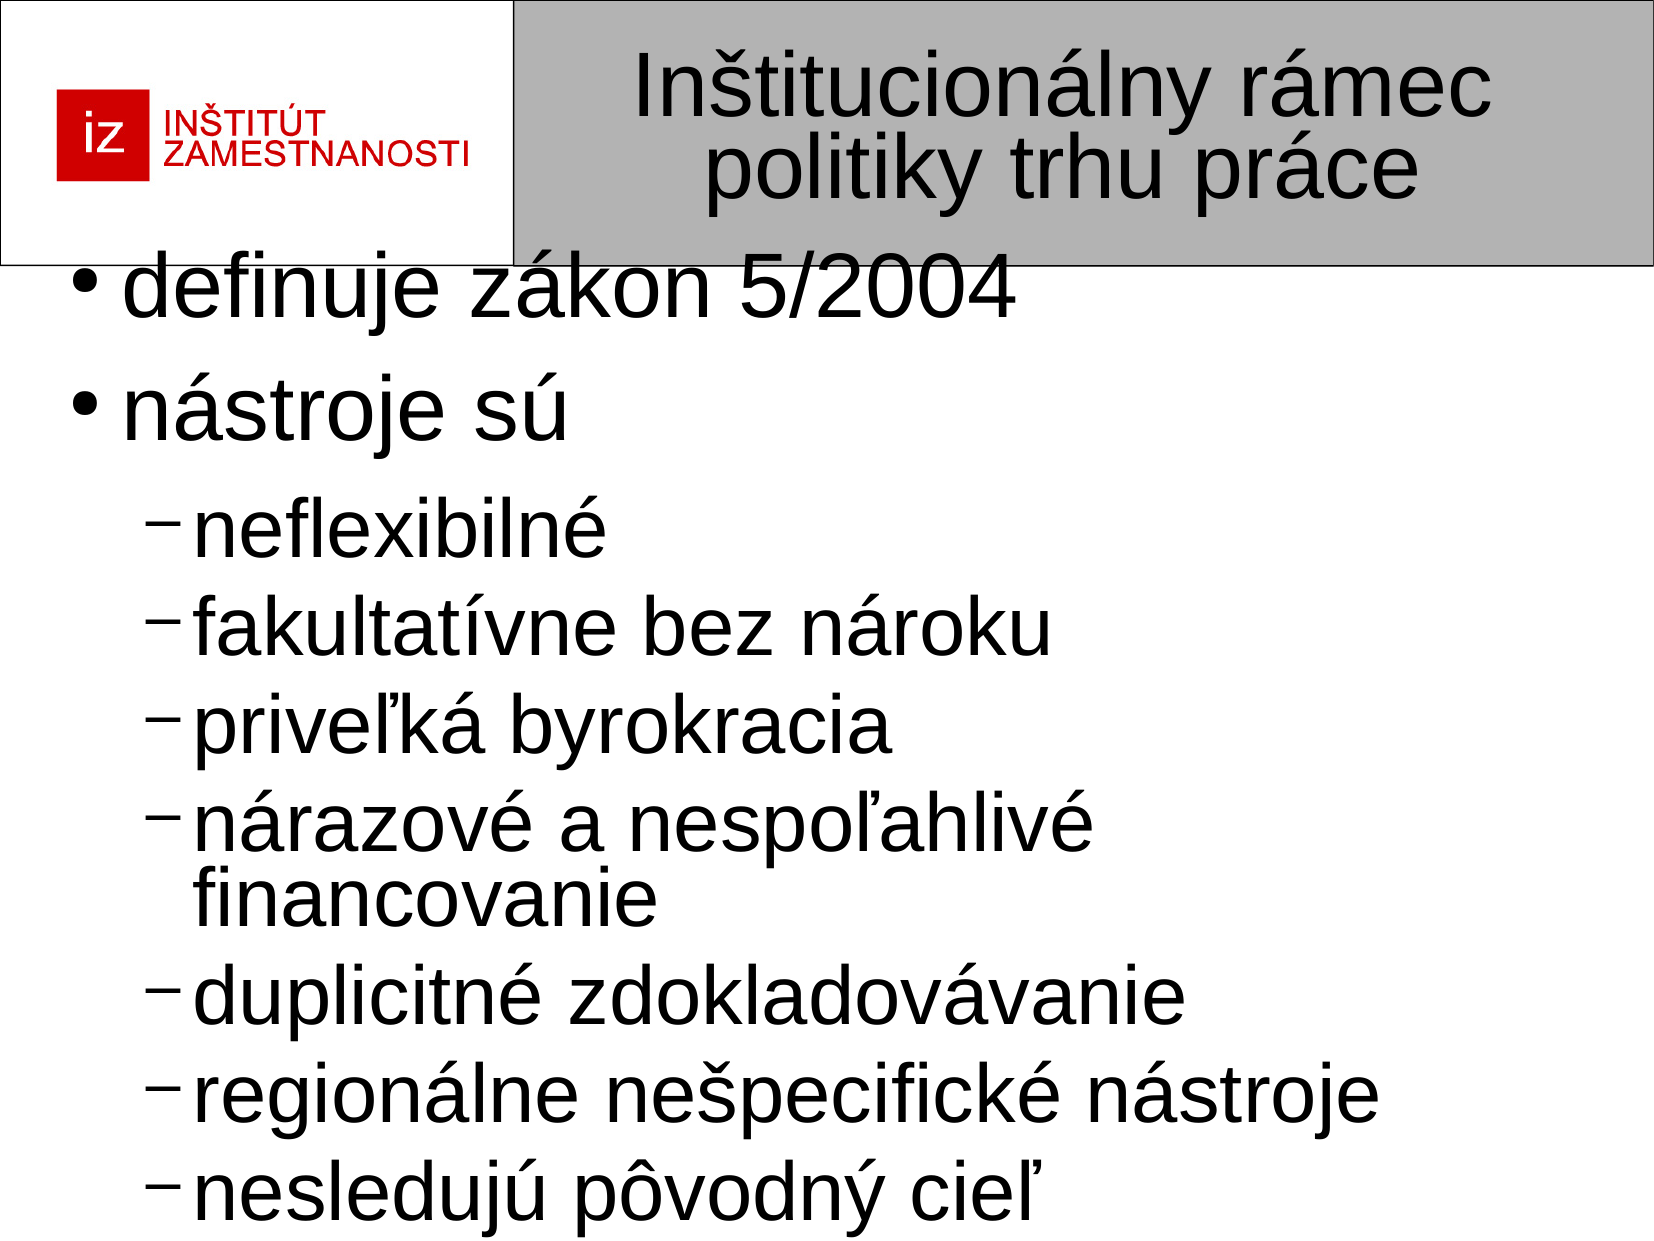

# Inštitucionálny rámec politiky trhu práce
definuje zákon 5/2004
nástroje sú
neflexibilné
fakultatívne bez nároku
priveľká byrokracia
nárazové a nespoľahlivé financovanie
duplicitné zdokladovávanie
regionálne nešpecifické nástroje
nesledujú pôvodný cieľ